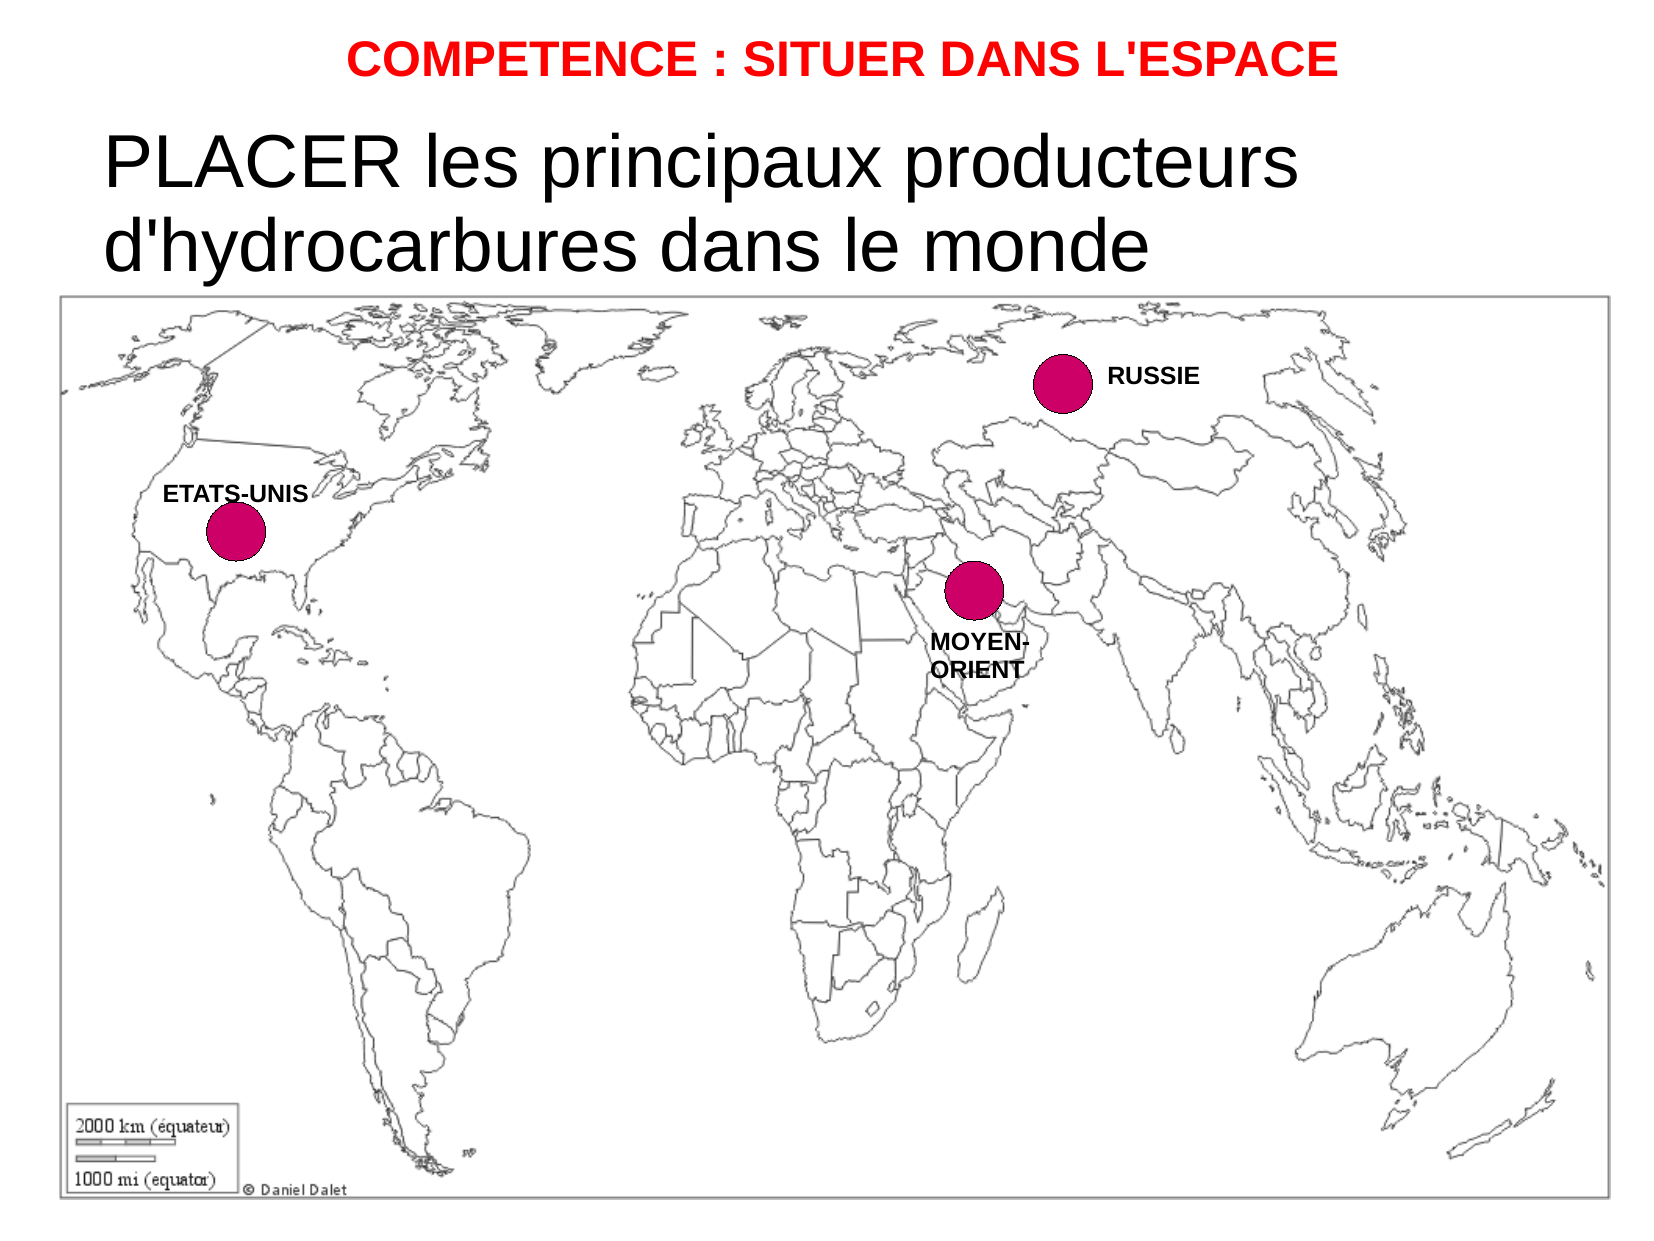

# COMPETENCE : SITUER DANS L'ESPACE
PLACER les principaux producteurs d'hydrocarbures dans le monde
RUSSIE
ETATS-UNIS
MOYEN-ORIENT